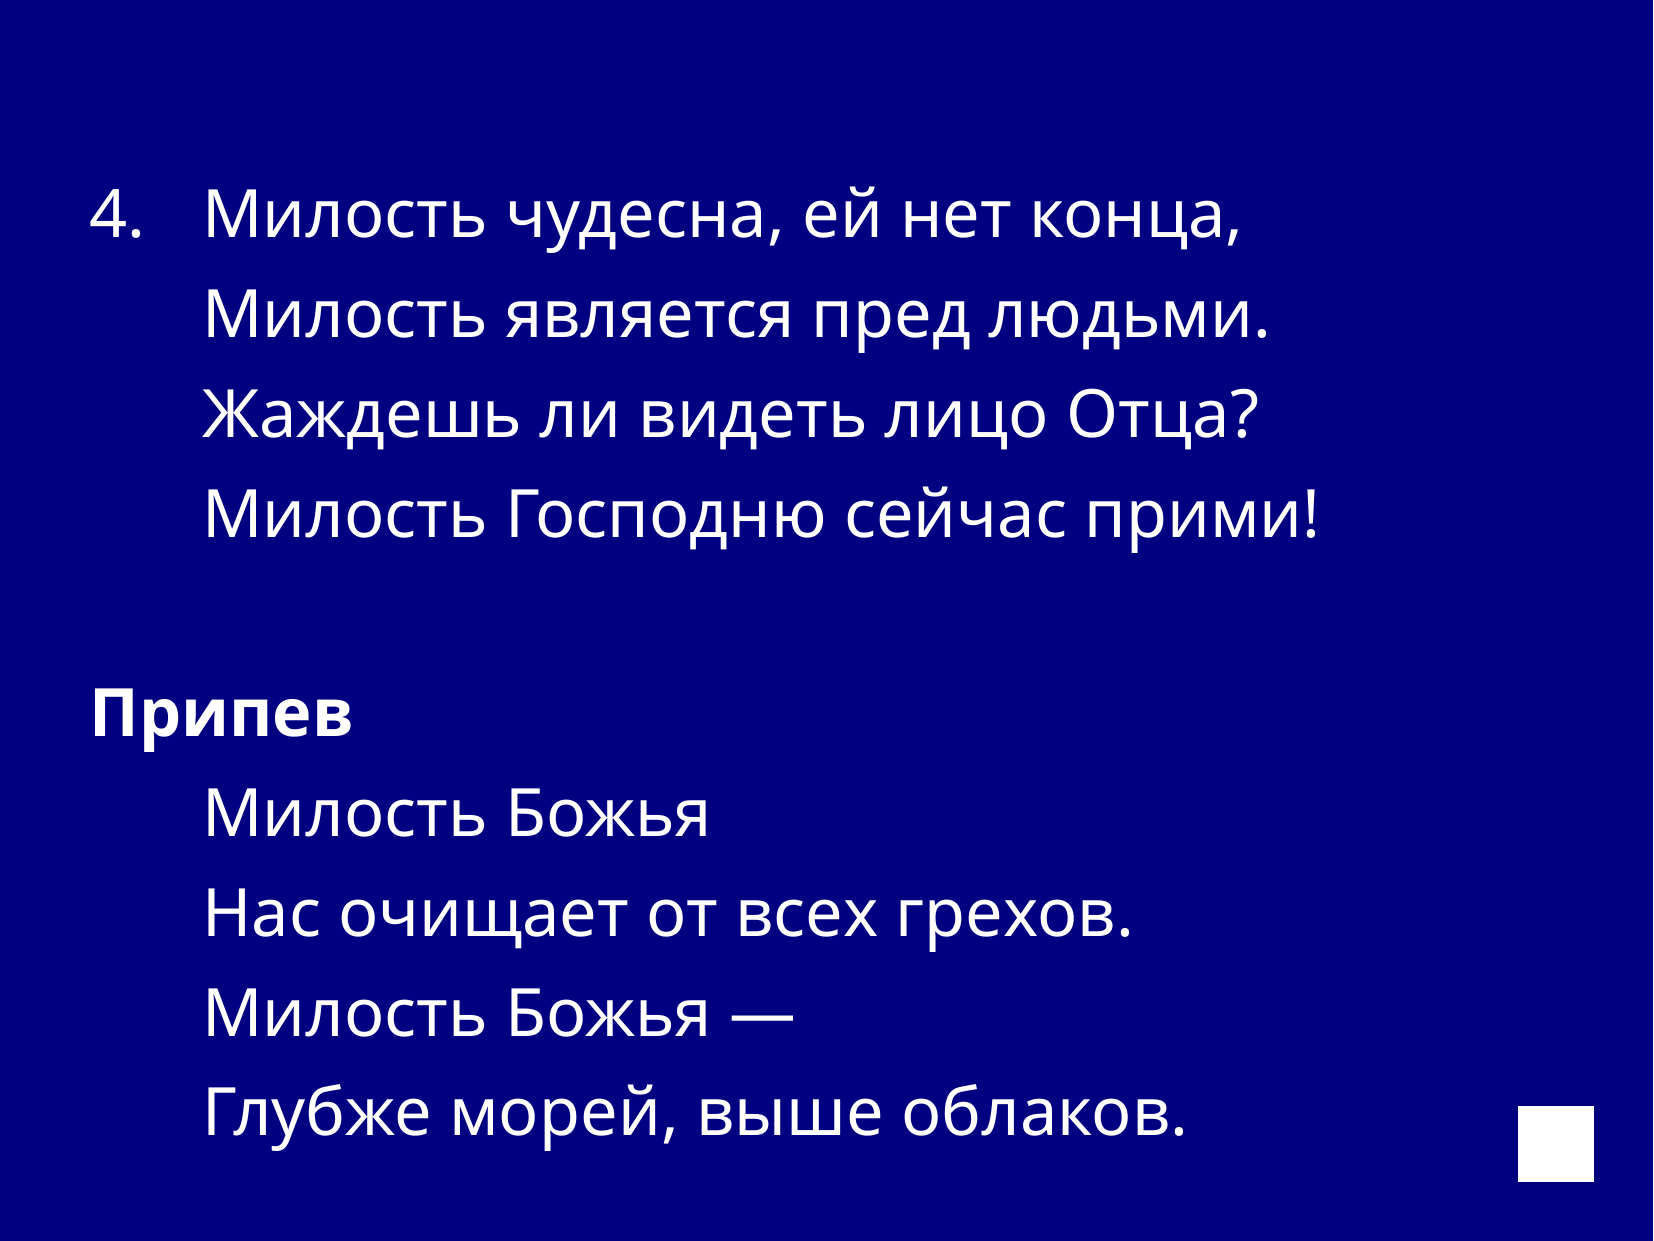

4.	Милость чудесна, ей нет конца,
	Милость является пред людьми.
	Жаждешь ли видеть лицо Отца?
	Милость Господню сейчас прими!
Припев
	Милость Божья
	Нас очищает от всех грехов.
	Милость Божья —
	Глубже морей, выше облаков.